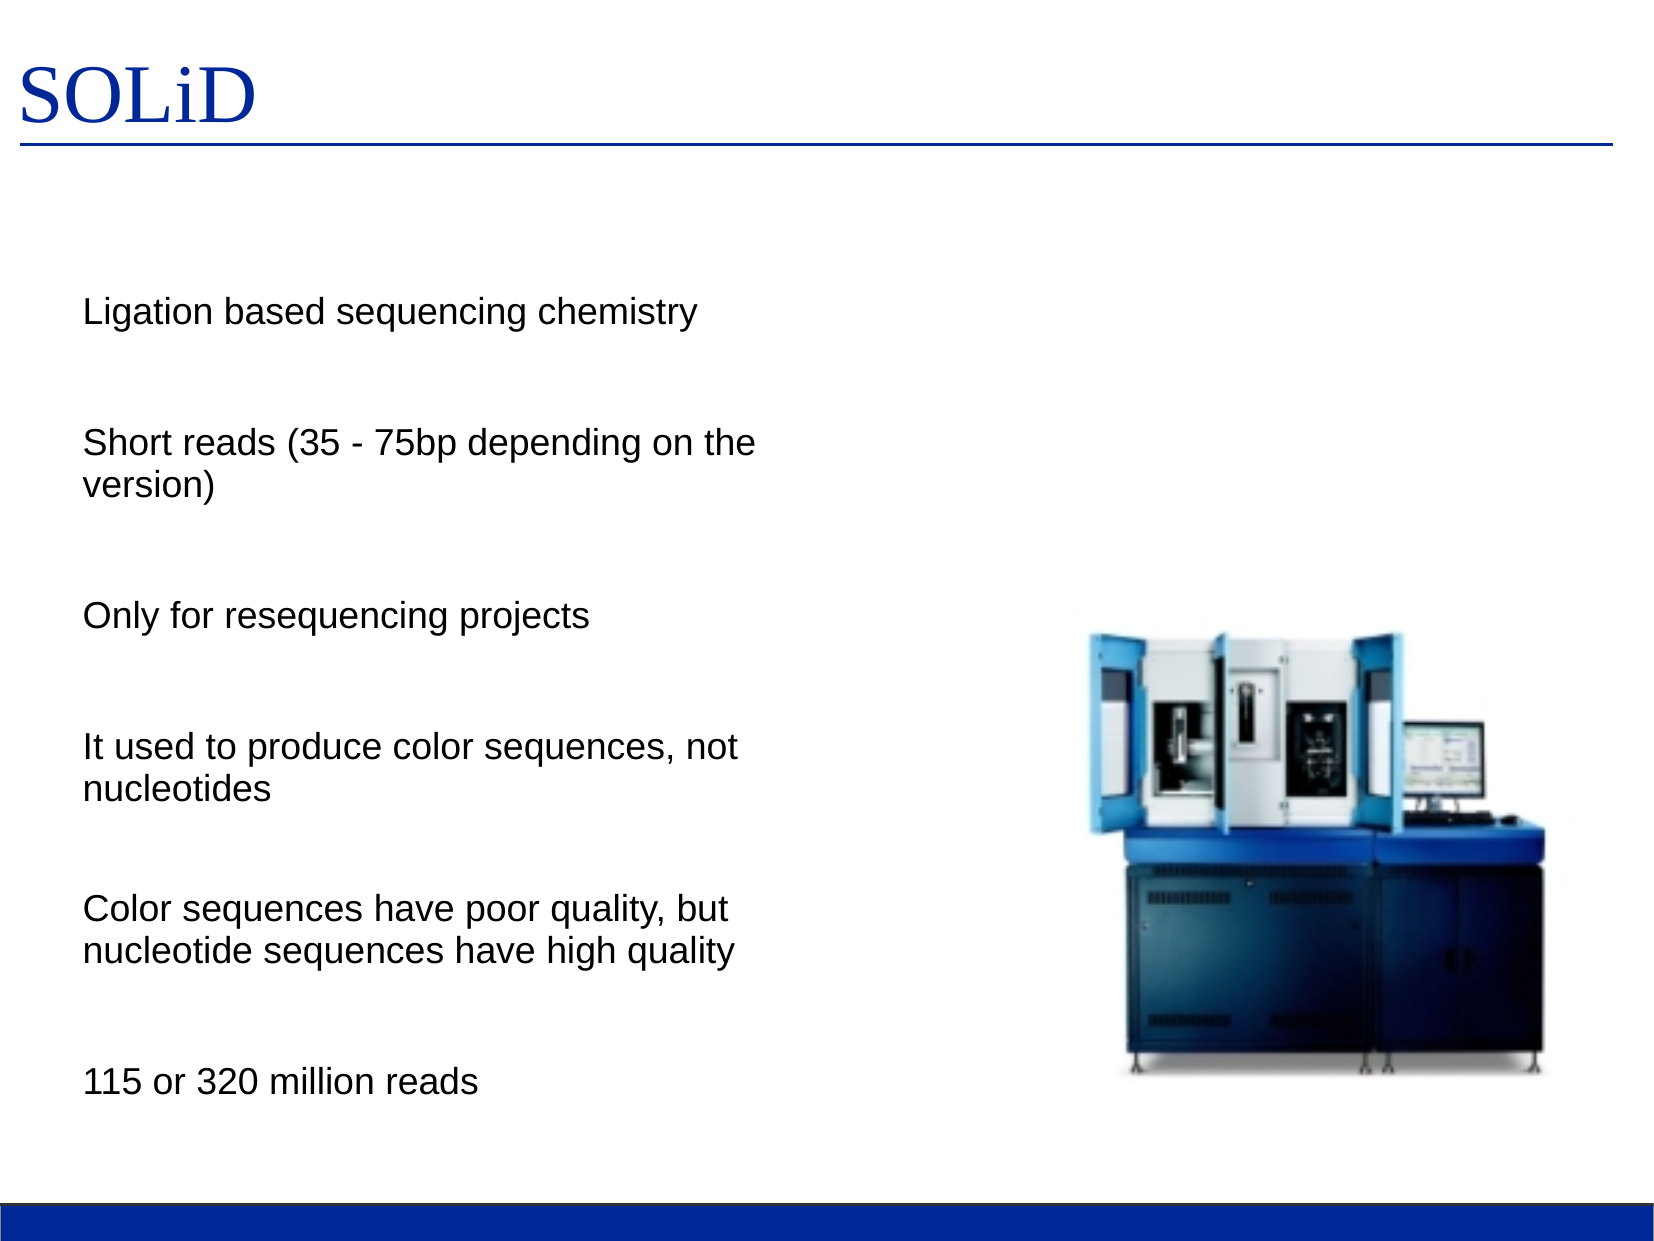

# SOLiD
Ligation based sequencing chemistry
Short reads (35 - 75bp depending on the version)
Only for resequencing projects
It used to produce color sequences, not nucleotides
Color sequences have poor quality, but nucleotide sequences have high quality
115 or 320 million reads